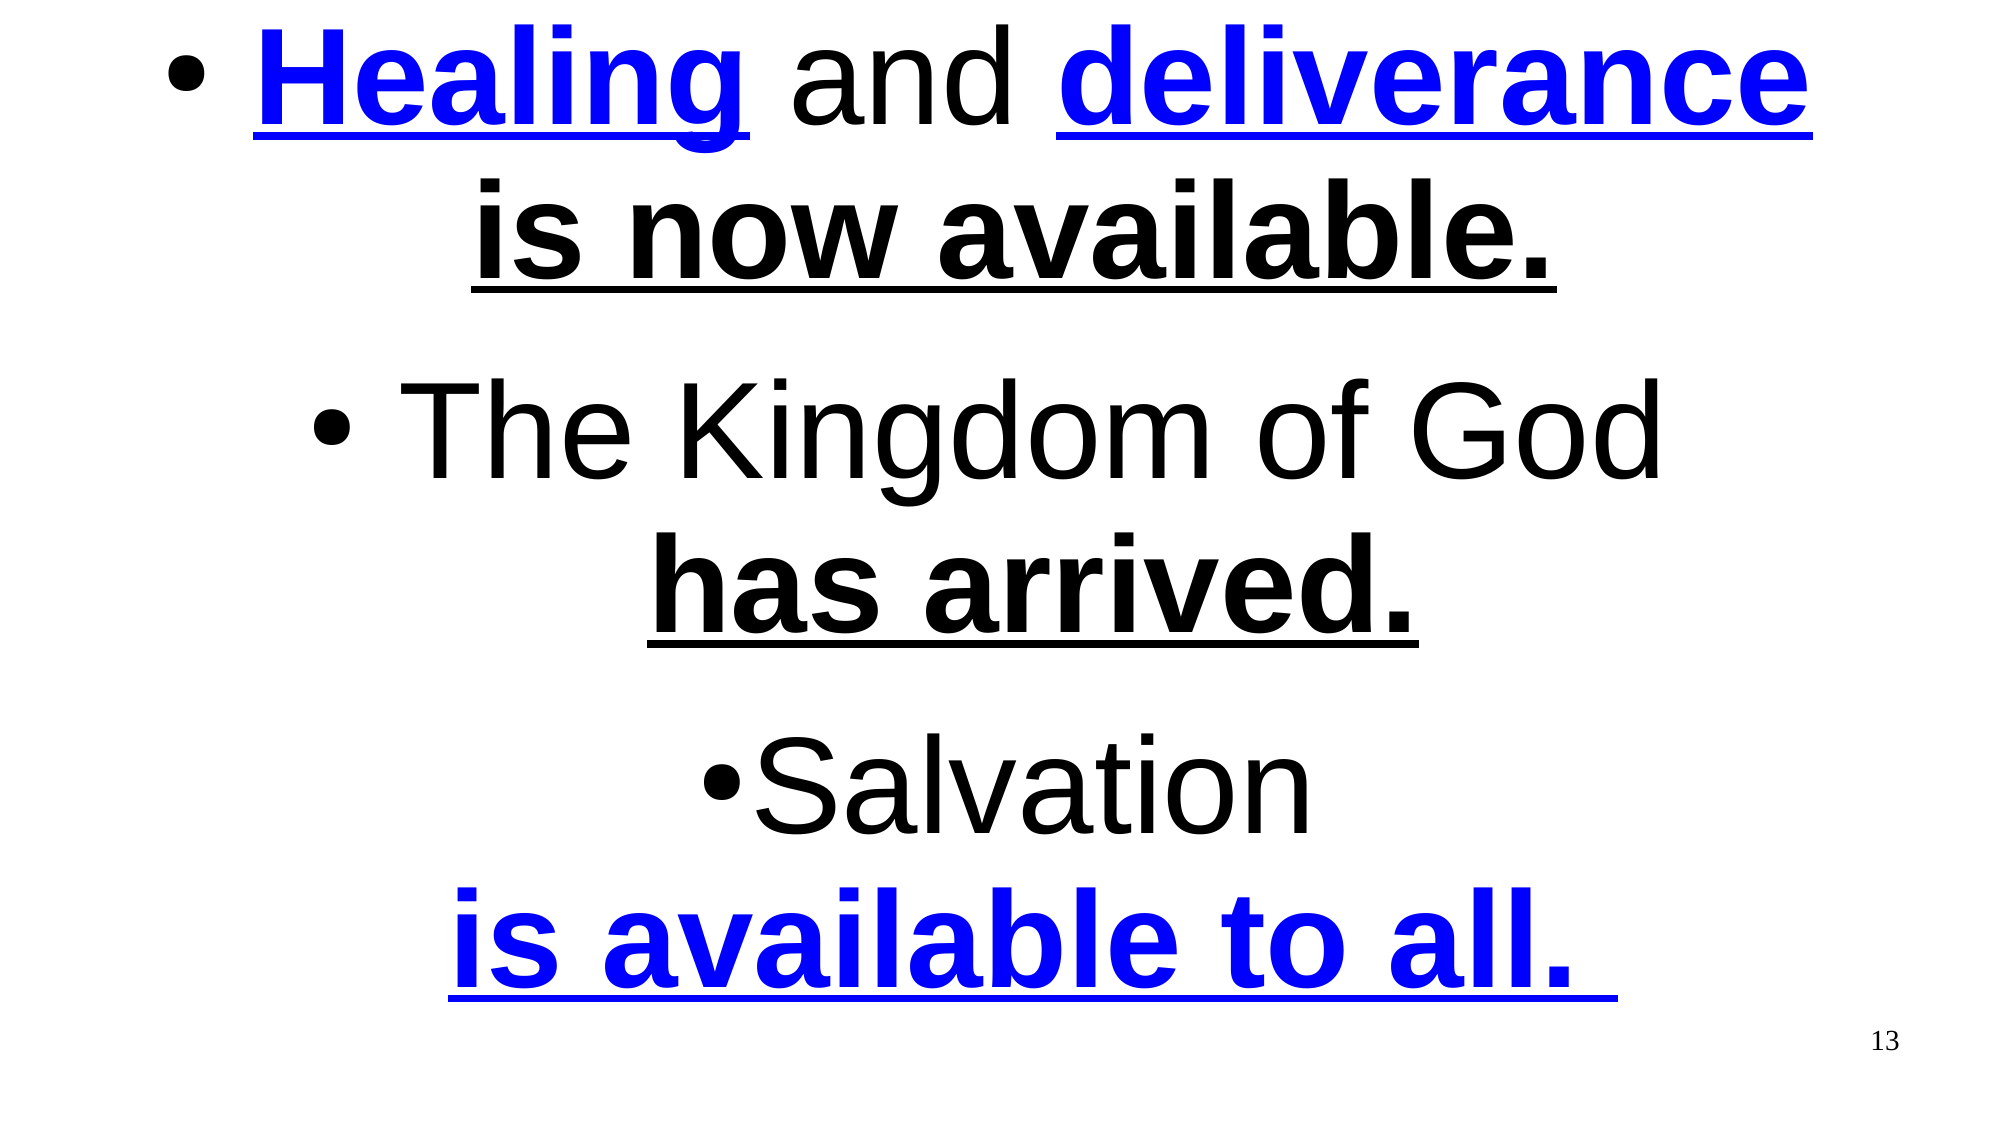

# Healing and deliverance is now available.
 The Kingdom of God
has arrived.
Salvation
is available to all.
13